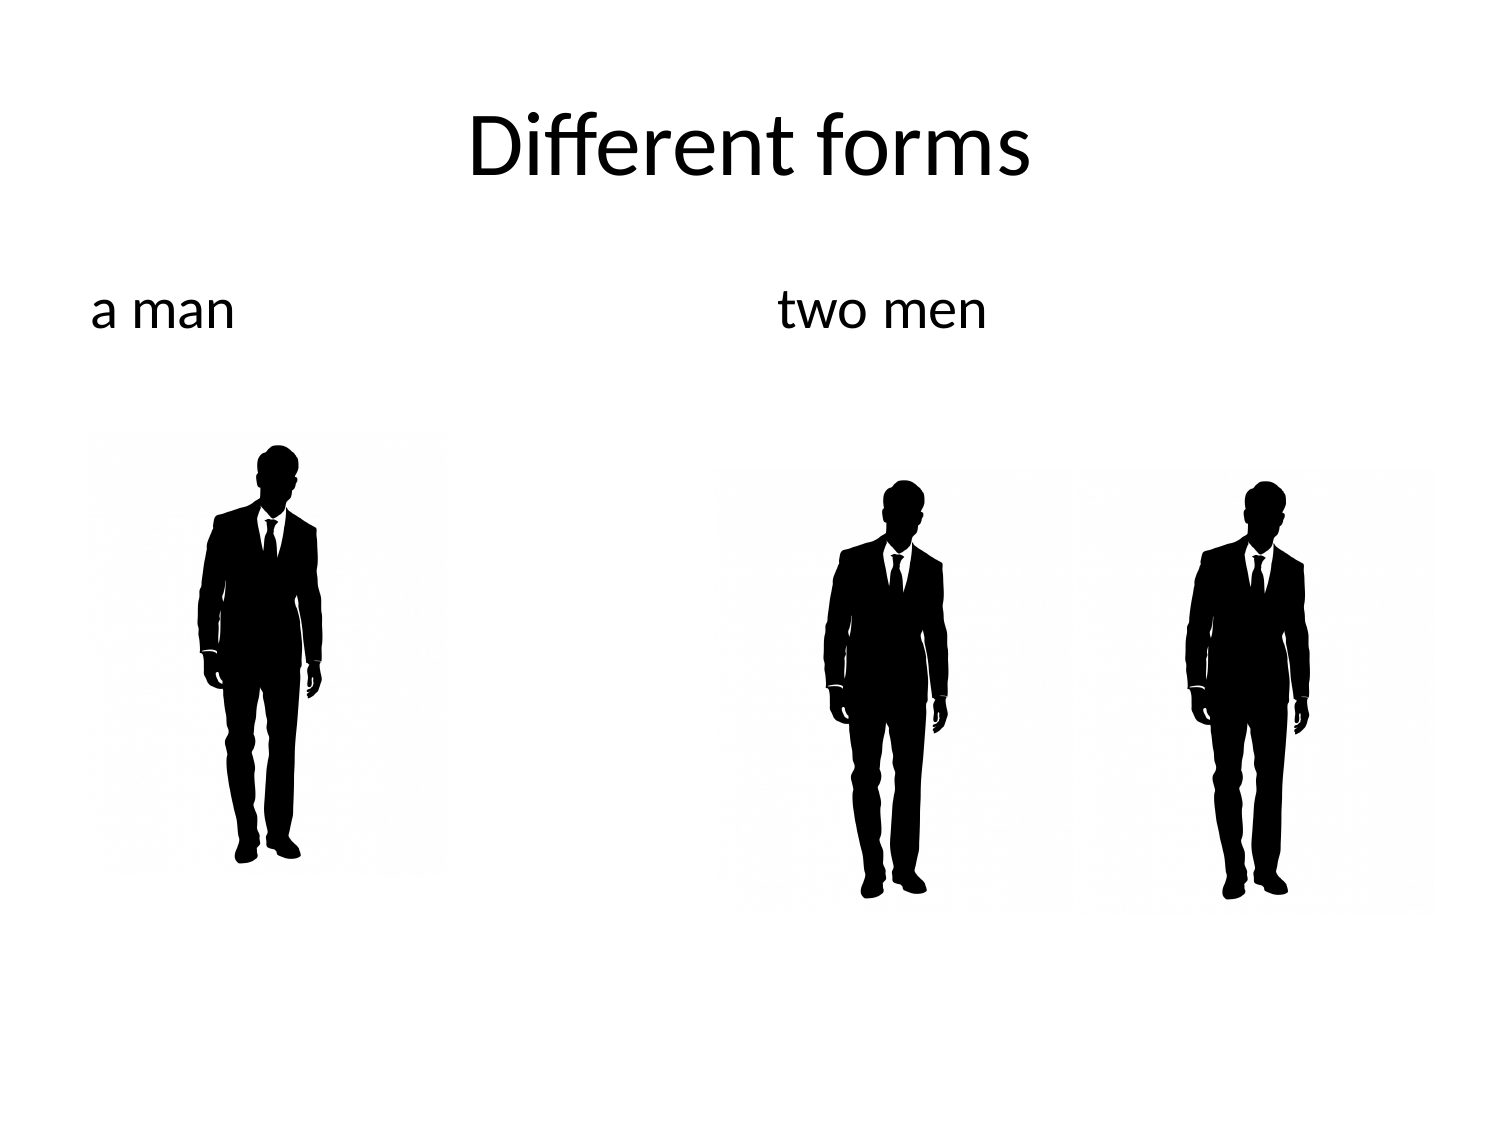

# Different forms
a man
two men